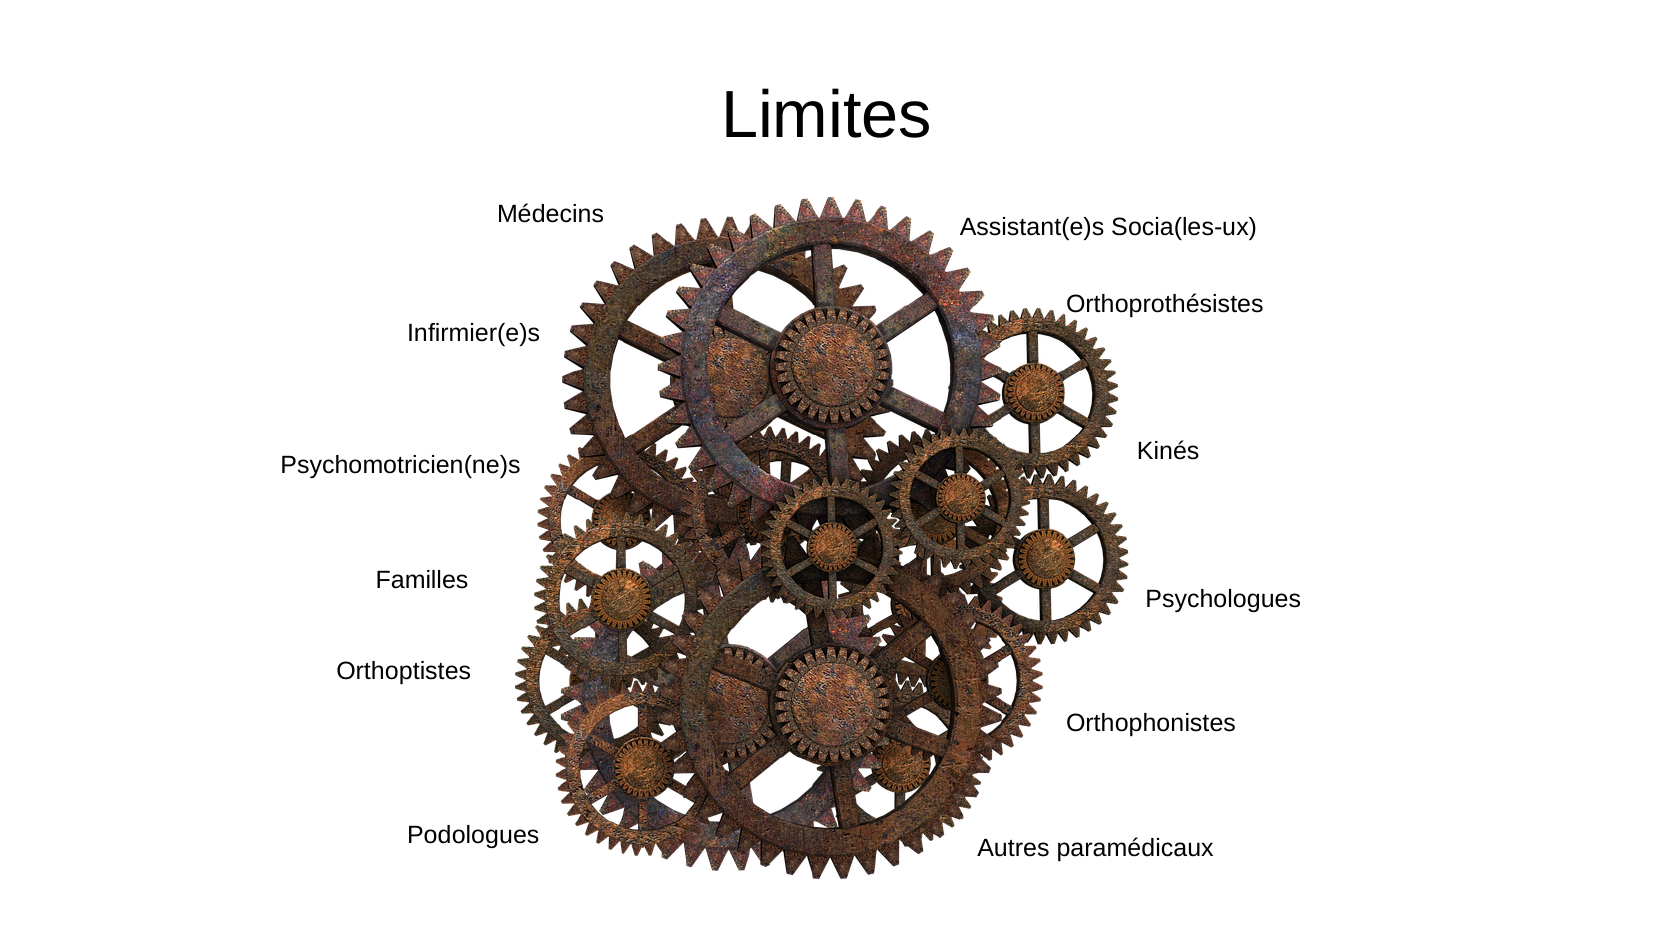

# Limites
Médecins
Assistant(e)s Socia(les-ux)
Orthoprothésistes
Infirmier(e)s
Kinés
Psychomotricien(ne)s
Familles
Psychologues
Orthoptistes
Orthophonistes
Podologues
Autres paramédicaux